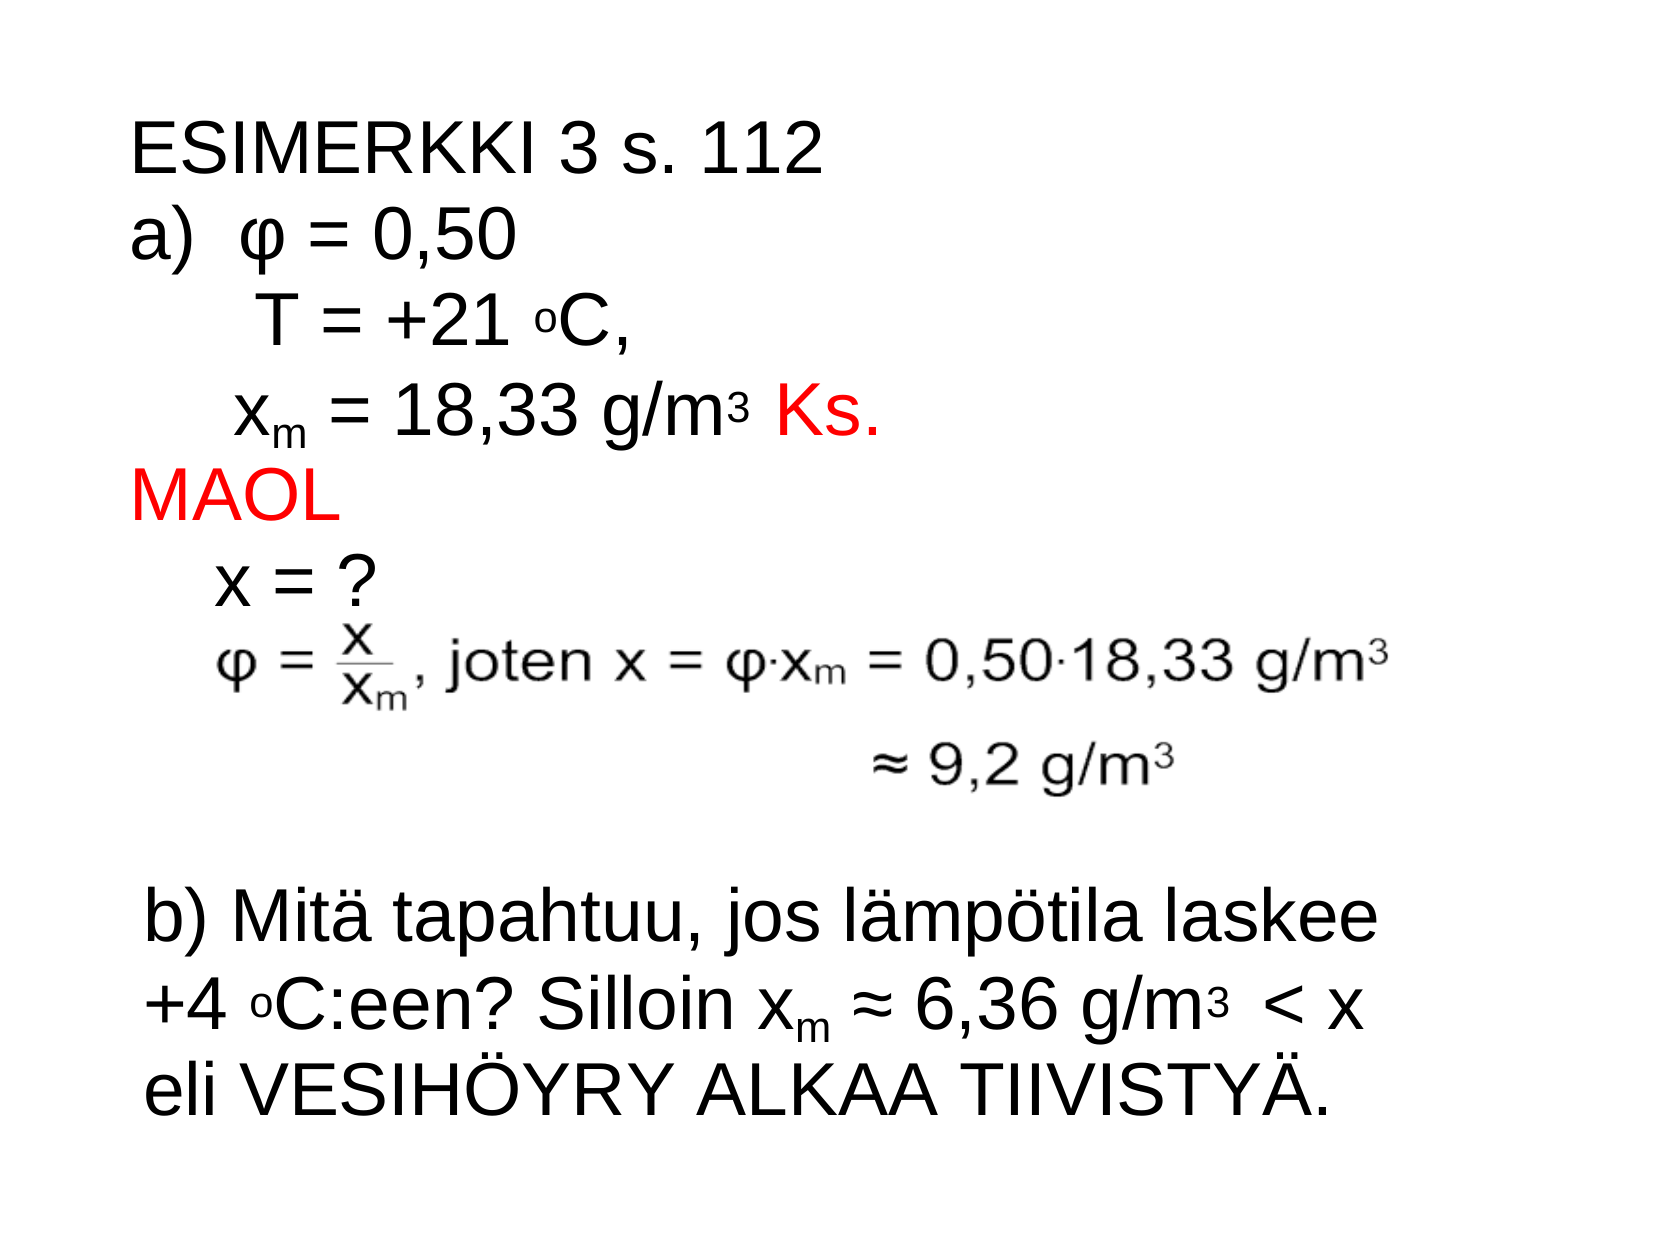

#
ESIMERKKI 3 s. 112
a) φ = 0,50
 T = +21 oC,
 xm = 18,33 g/m3 Ks. MAOL
 x = ?
b) Mitä tapahtuu, jos lämpötila laskee
+4 oC:een? Silloin xm ≈ 6,36 g/m3 < x
eli VESIHÖYRY ALKAA TIIVISTYÄ.